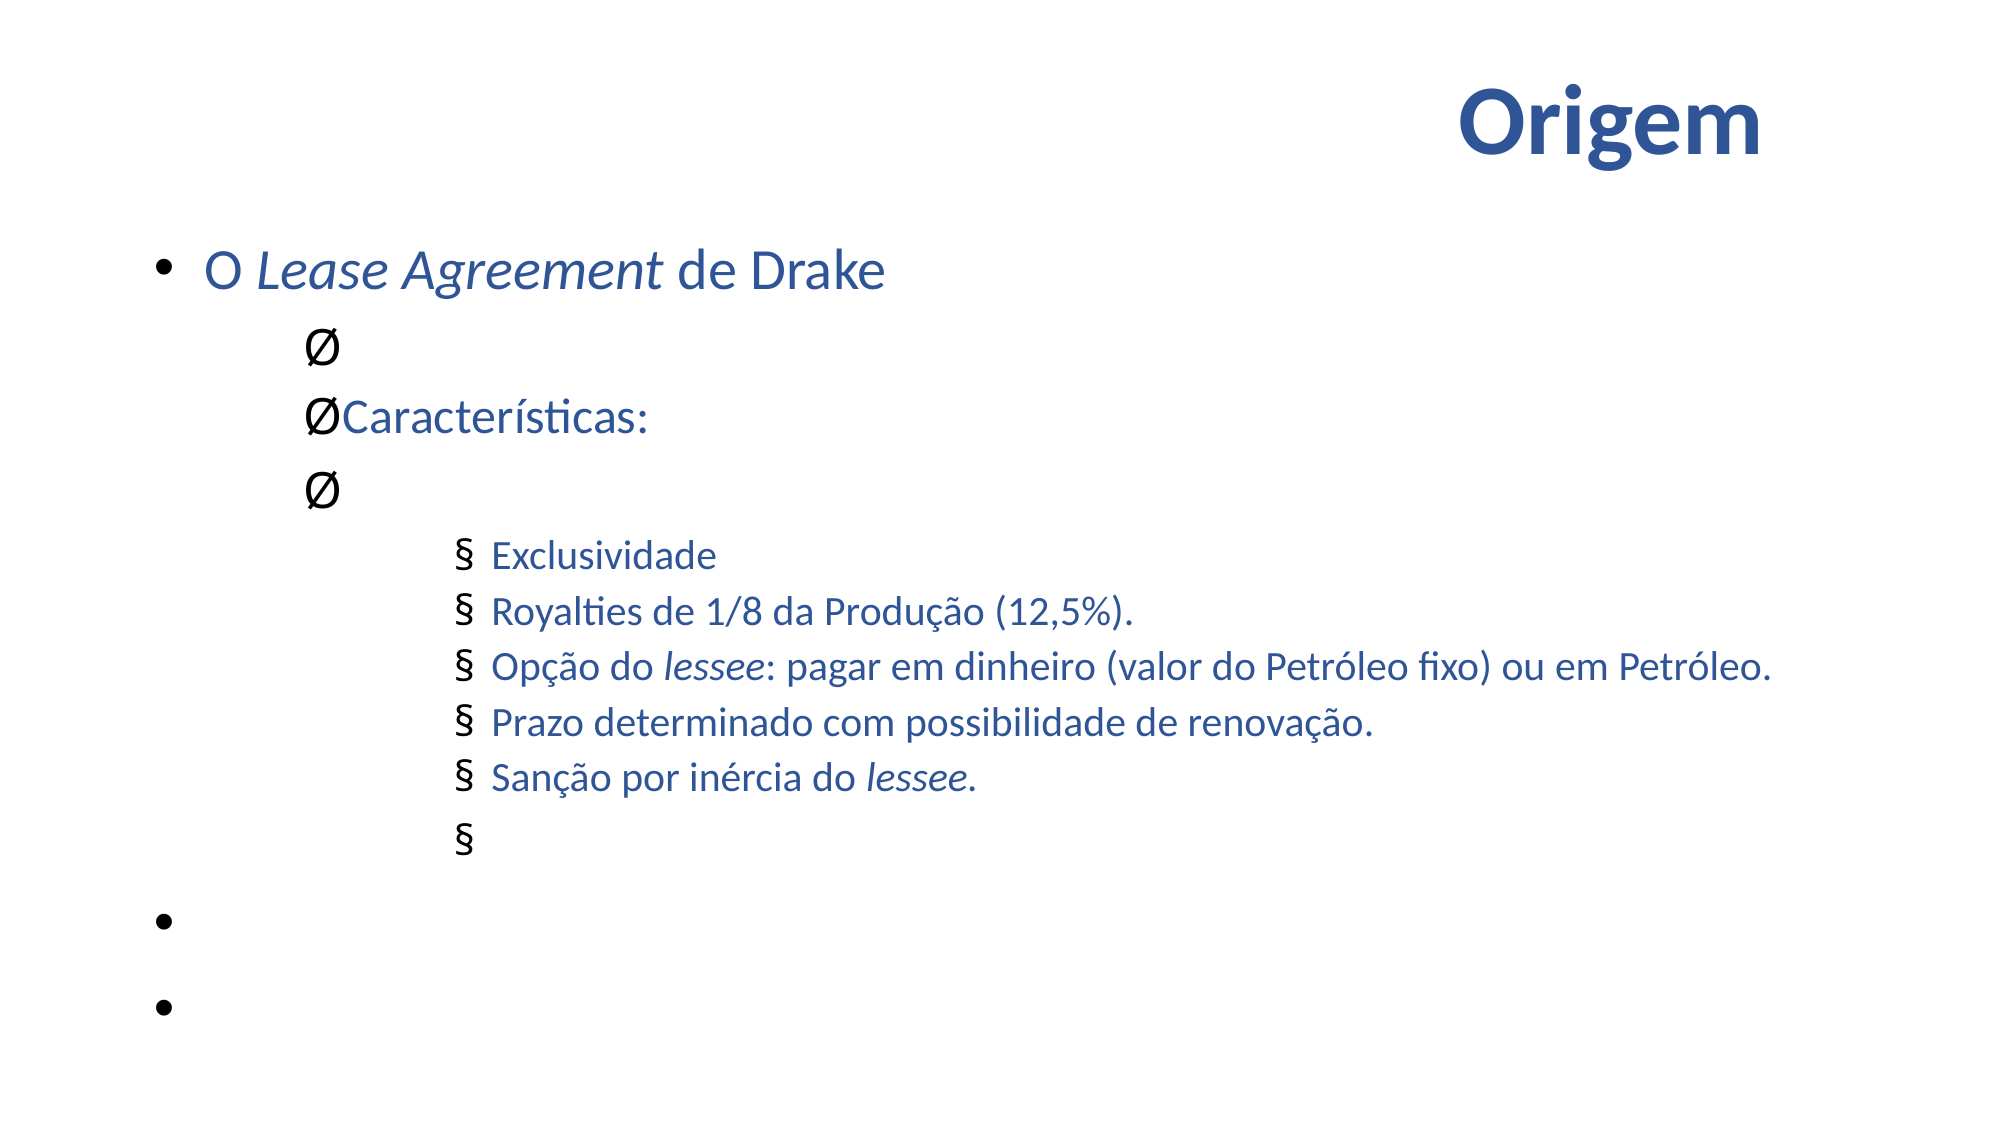

Origem
# O Lease Agreement de Drake
Características:
Exclusividade
Royalties de 1/8 da Produção (12,5%).
Opção do lessee: pagar em dinheiro (valor do Petróleo fixo) ou em Petróleo.
Prazo determinado com possibilidade de renovação.
Sanção por inércia do lessee.